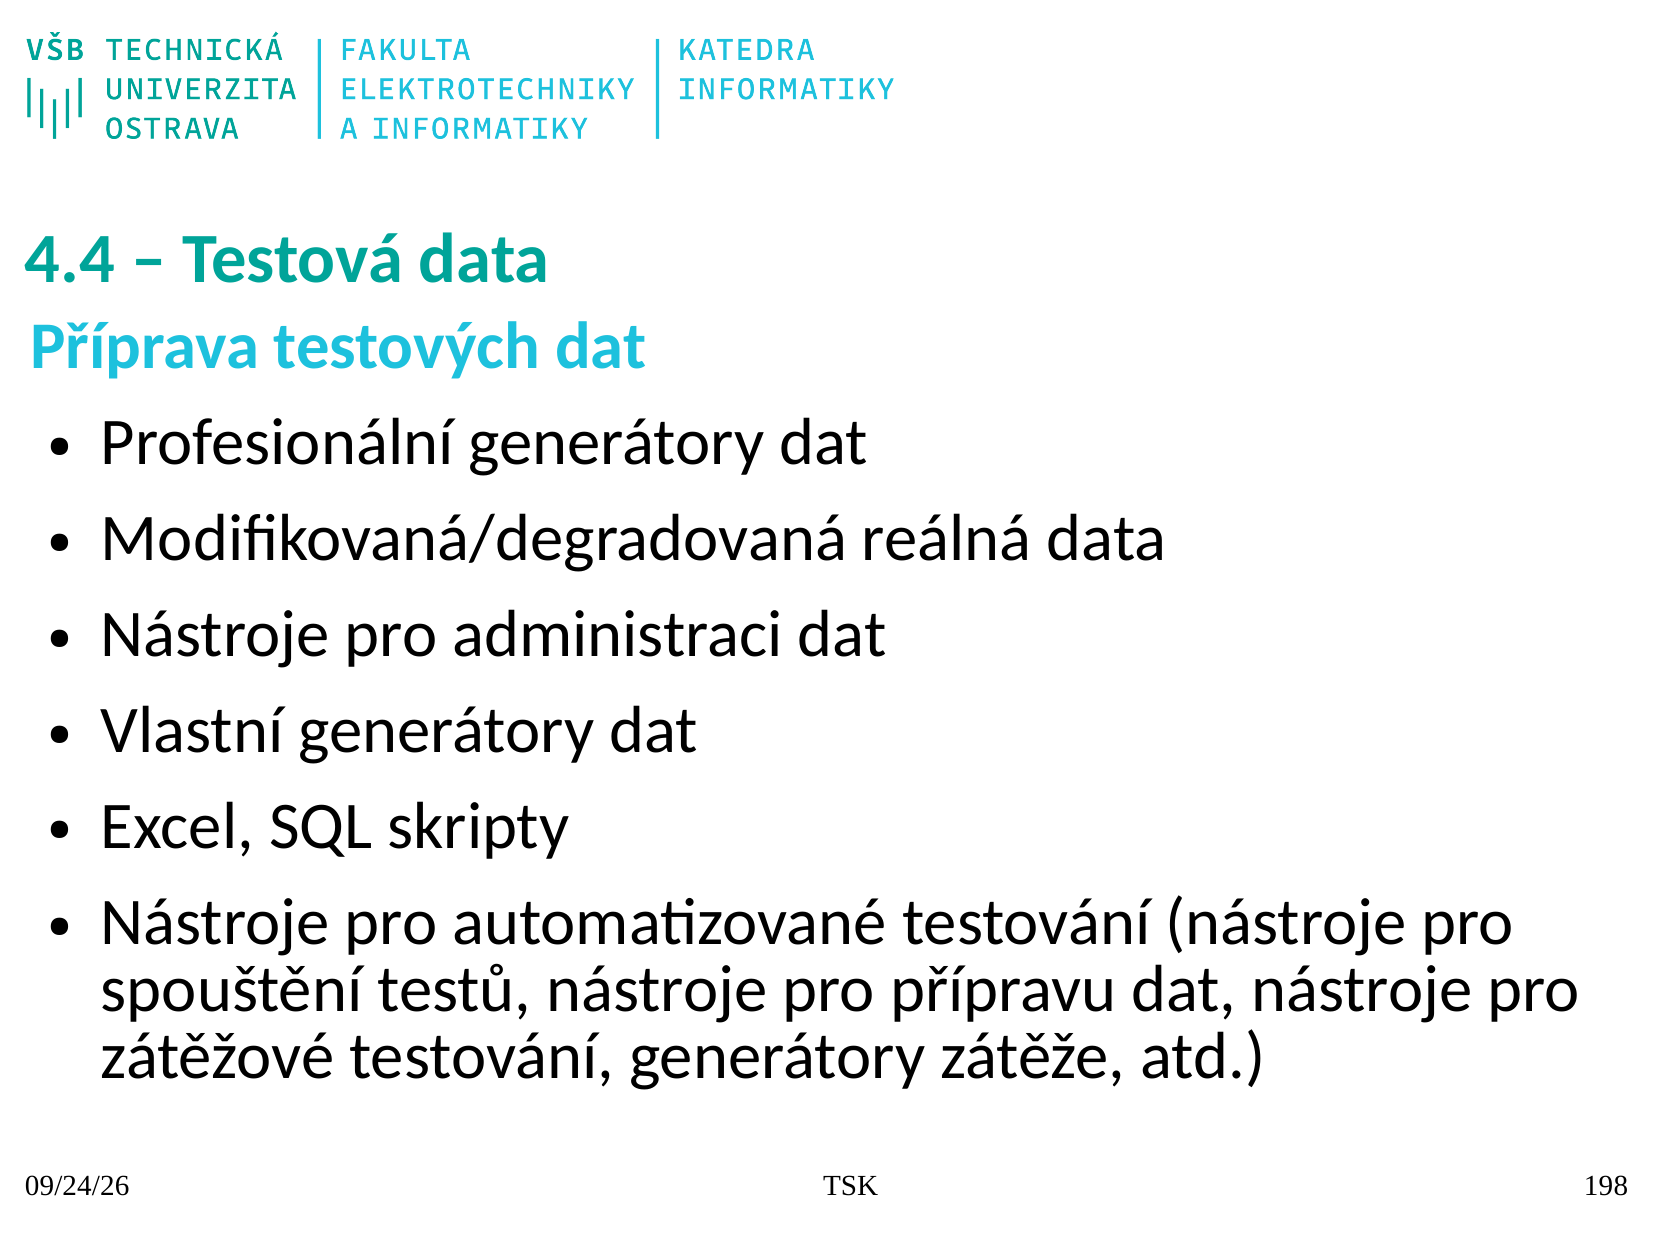

# 4.4 – Testová data
Příprava testových dat
Profesionální generátory dat
Modifikovaná/degradovaná reálná data
Nástroje pro administraci dat
Vlastní generátory dat
Excel, SQL skripty
Nástroje pro automatizované testování (nástroje pro spouštění testů, nástroje pro přípravu dat, nástroje pro zátěžové testování, generátory zátěže, atd.)
TSK
198